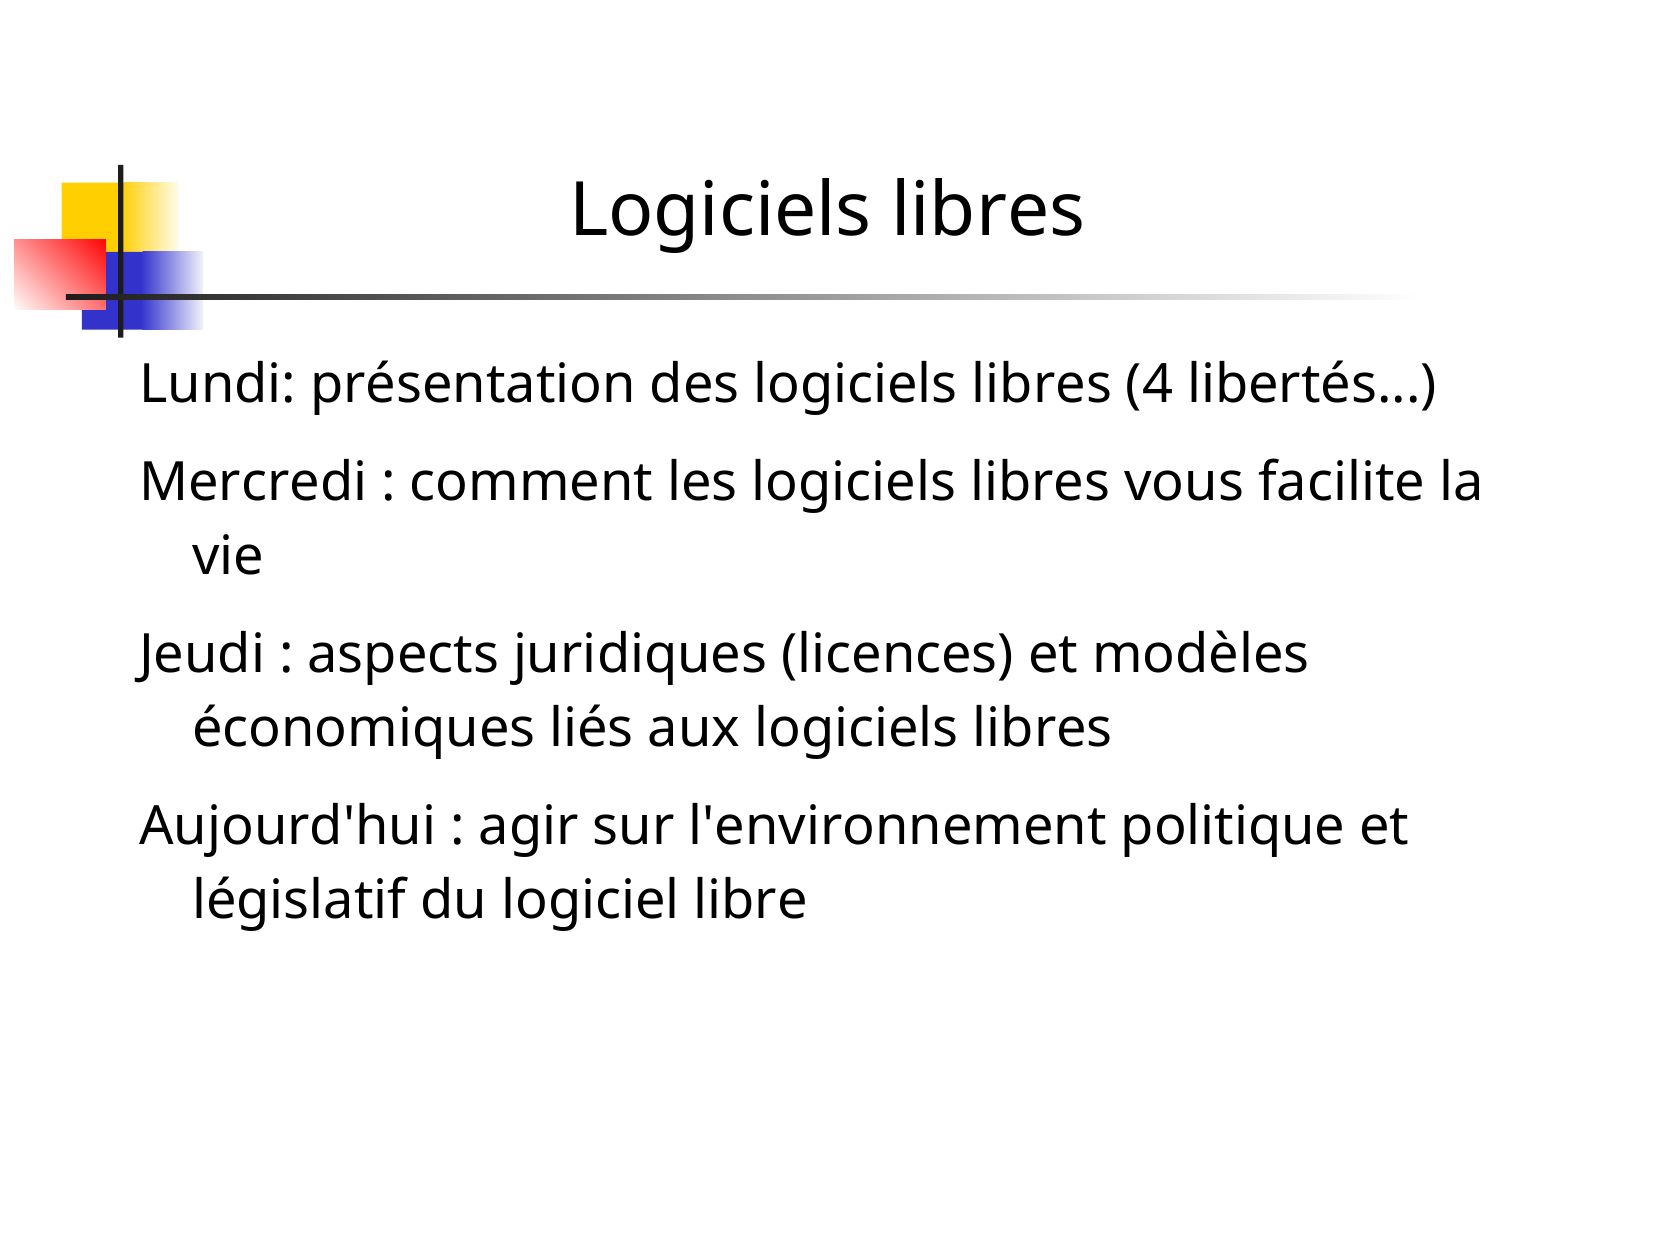

# Logiciels libres
Lundi: présentation des logiciels libres (4 libertés...)
Mercredi : comment les logiciels libres vous facilite la vie
Jeudi : aspects juridiques (licences) et modèles économiques liés aux logiciels libres
Aujourd'hui : agir sur l'environnement politique et législatif du logiciel libre